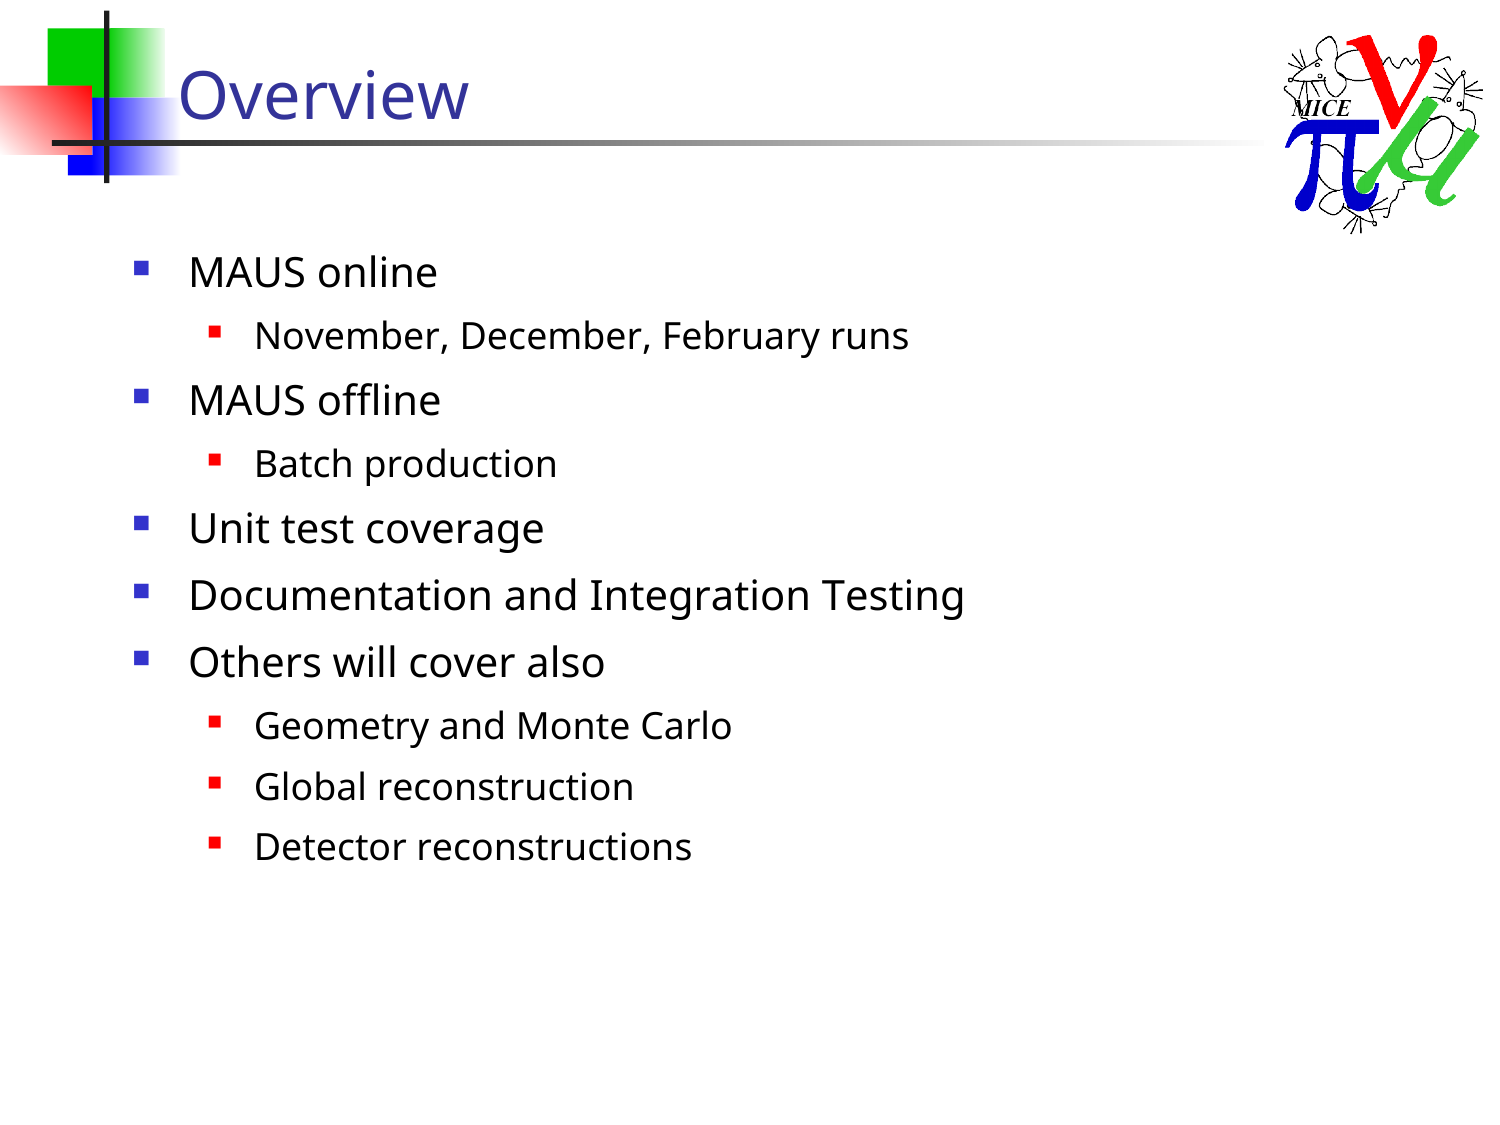

# Overview
MAUS online
November, December, February runs
MAUS offline
Batch production
Unit test coverage
Documentation and Integration Testing
Others will cover also
Geometry and Monte Carlo
Global reconstruction
Detector reconstructions